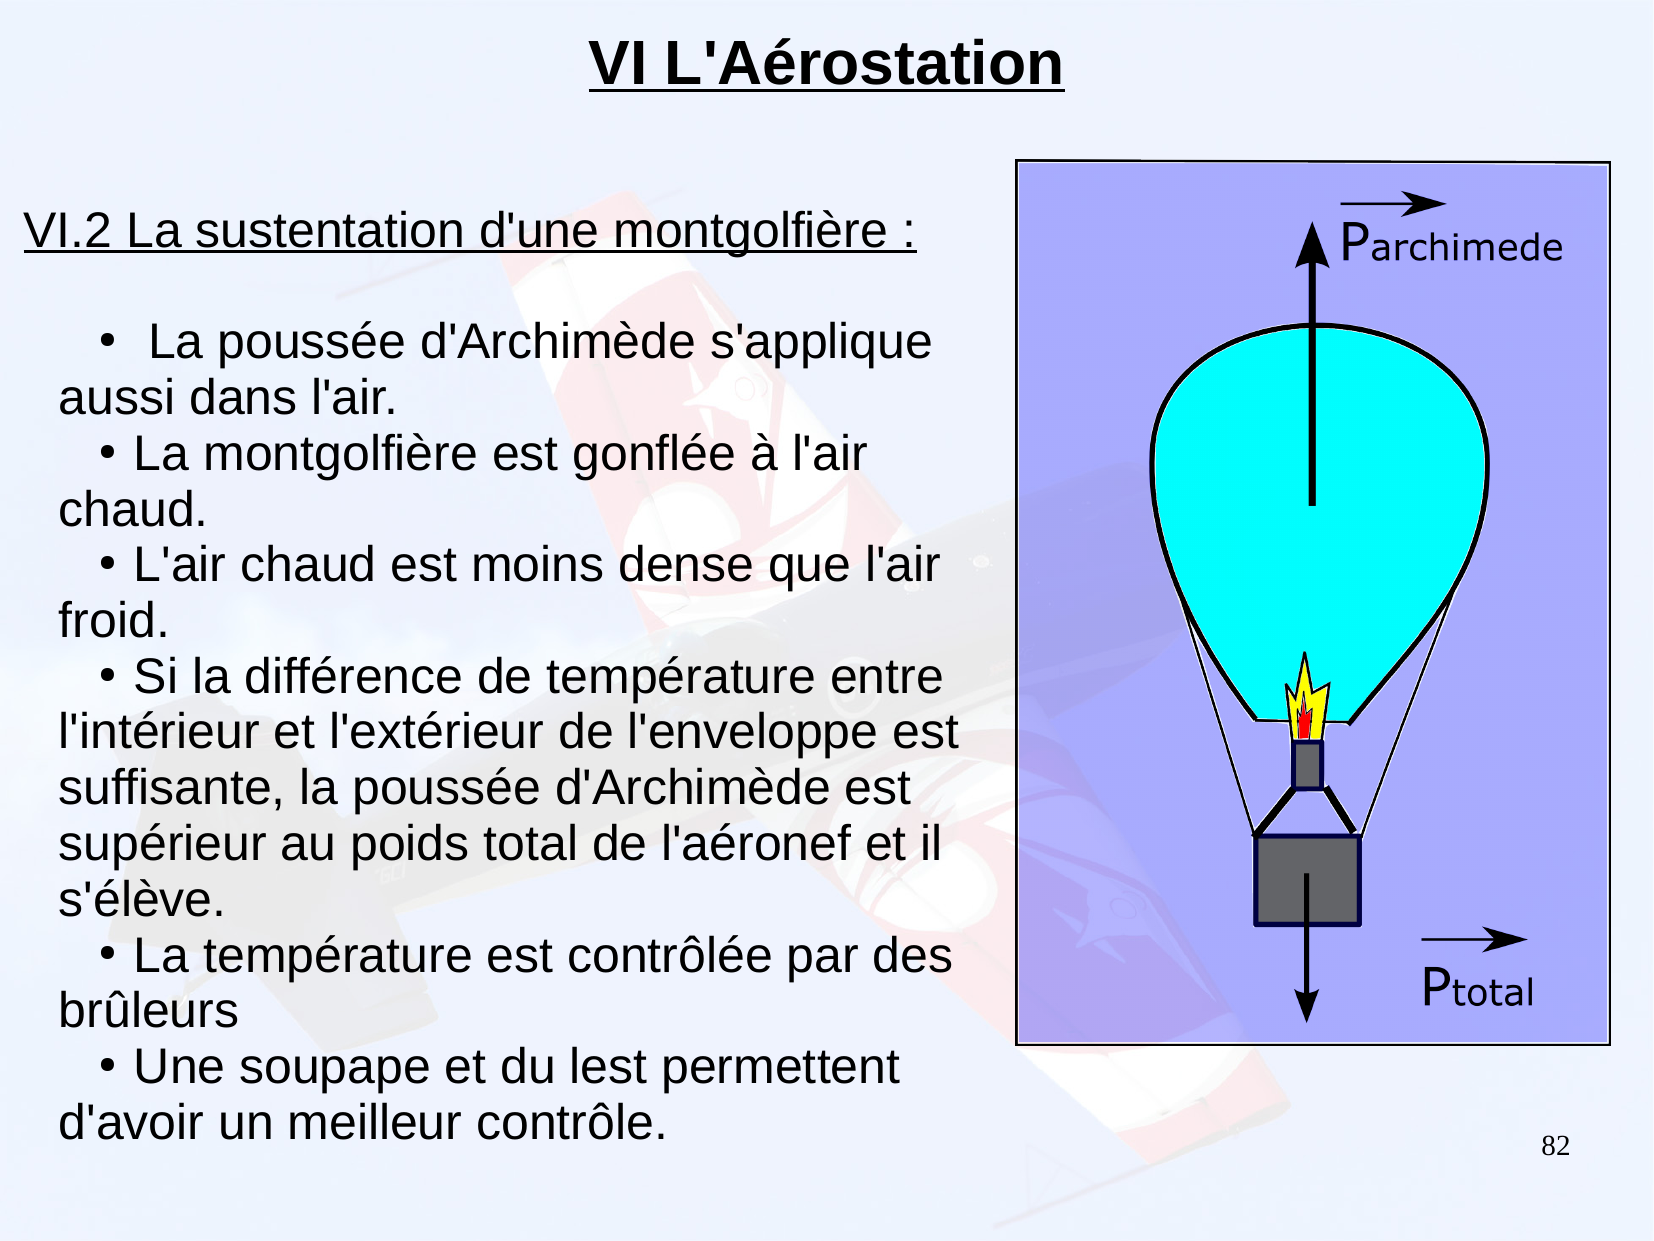

# VI L'Aérostation
VI.2 La sustentation d'une montgolfière :
 La poussée d'Archimède s'applique aussi dans l'air.
La montgolfière est gonflée à l'air chaud.
L'air chaud est moins dense que l'air froid.
Si la différence de température entre l'intérieur et l'extérieur de l'enveloppe est suffisante, la poussée d'Archimède est supérieur au poids total de l'aéronef et il s'élève.
La température est contrôlée par des brûleurs
Une soupape et du lest permettent d'avoir un meilleur contrôle.
82